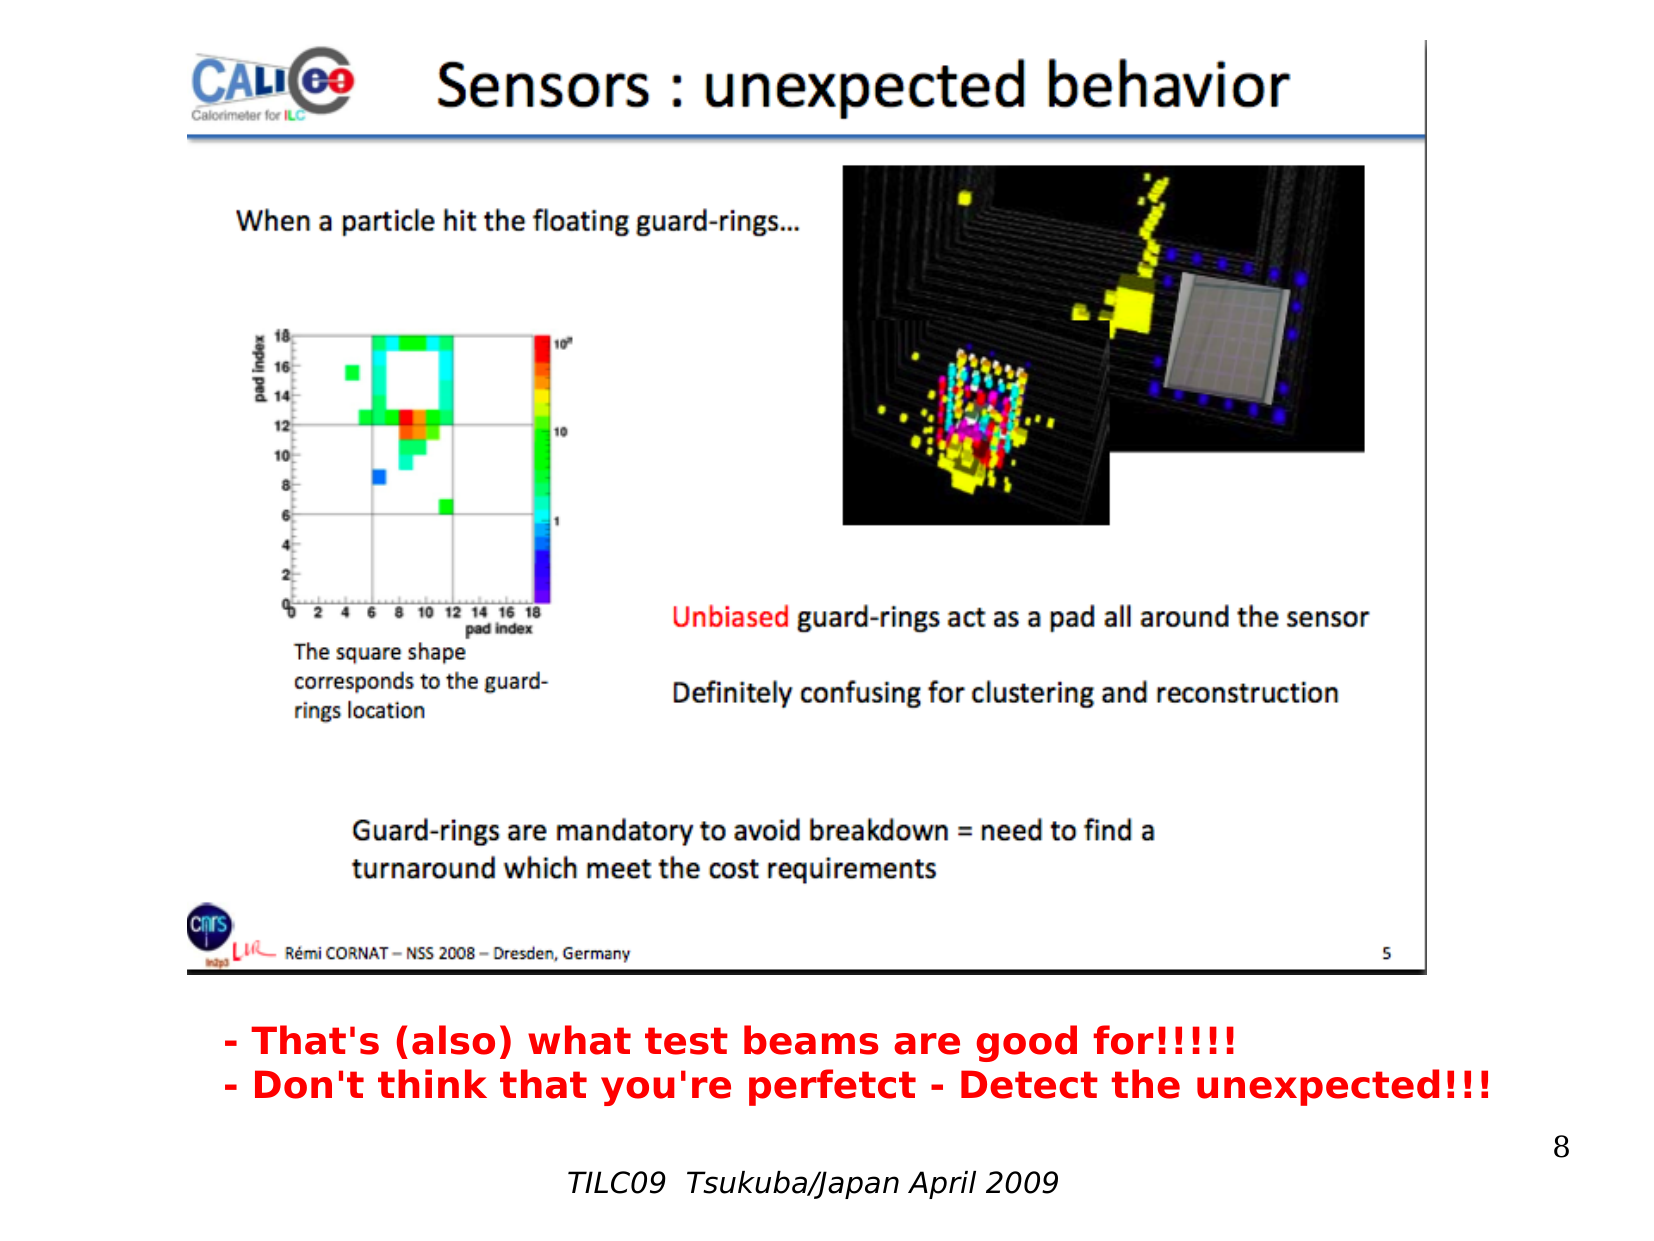

- That's (also) what test beams are good for!!!!!
- Don't think that you're perfetct - Detect the unexpected!!!
8